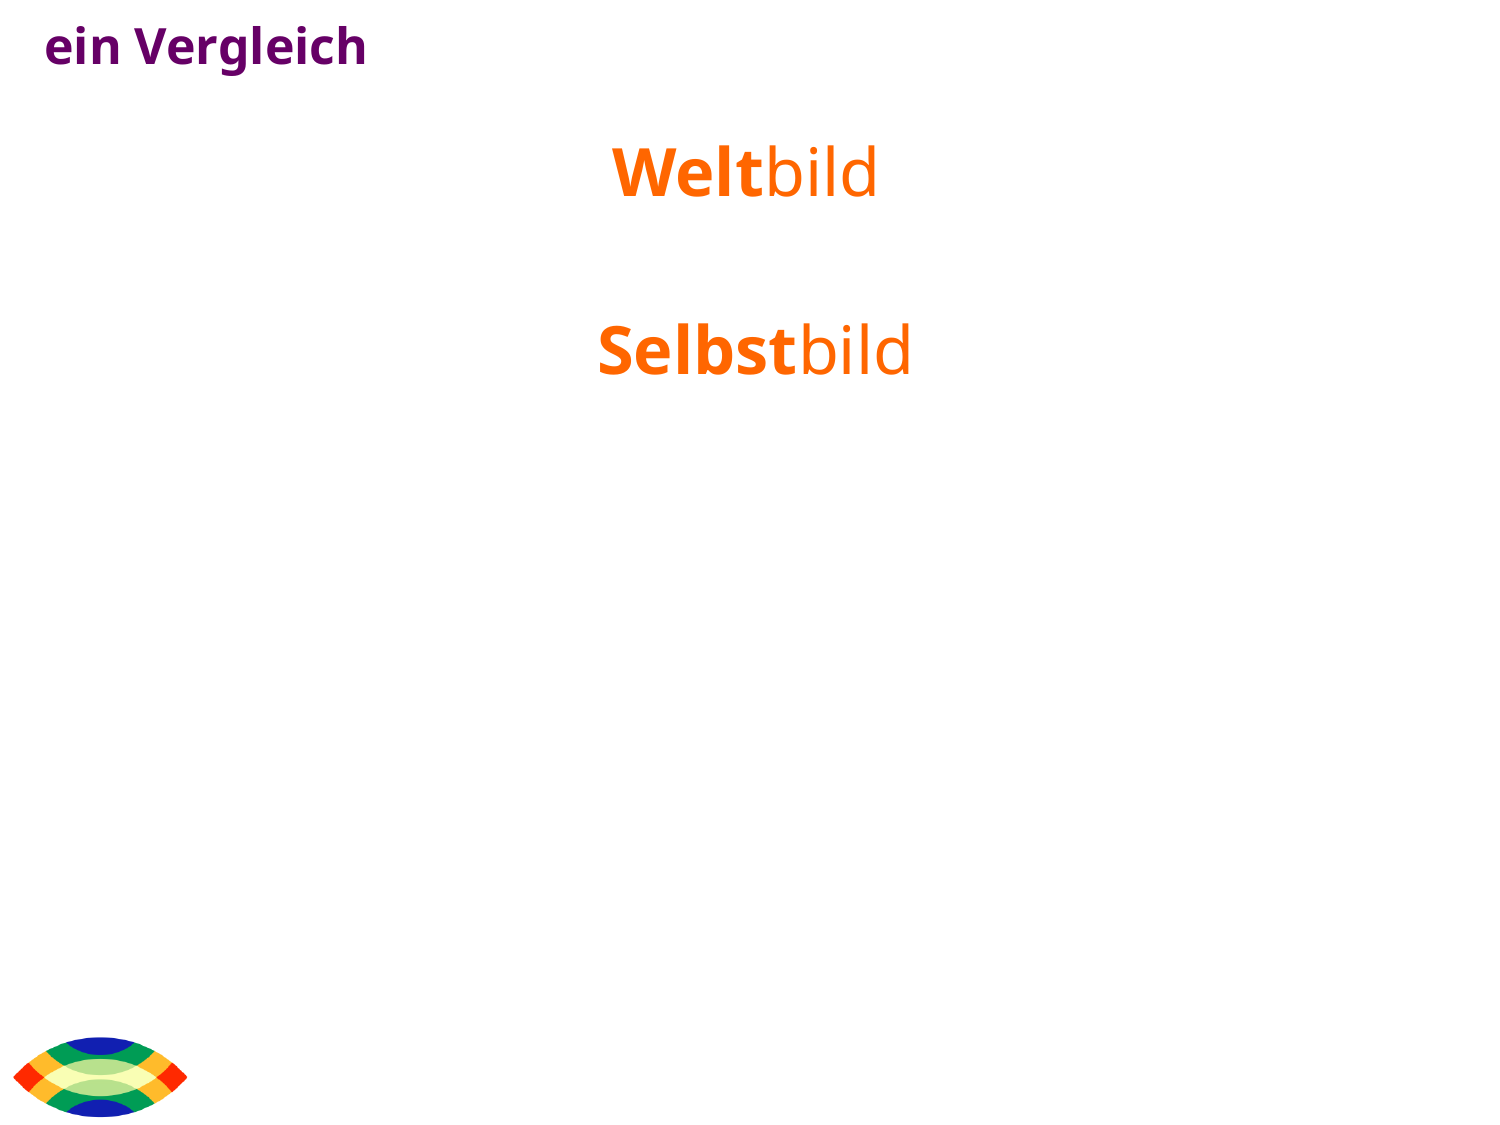

ein Vergleich
Das geozentrische Weltbild
Das egozentrische Selbstbild